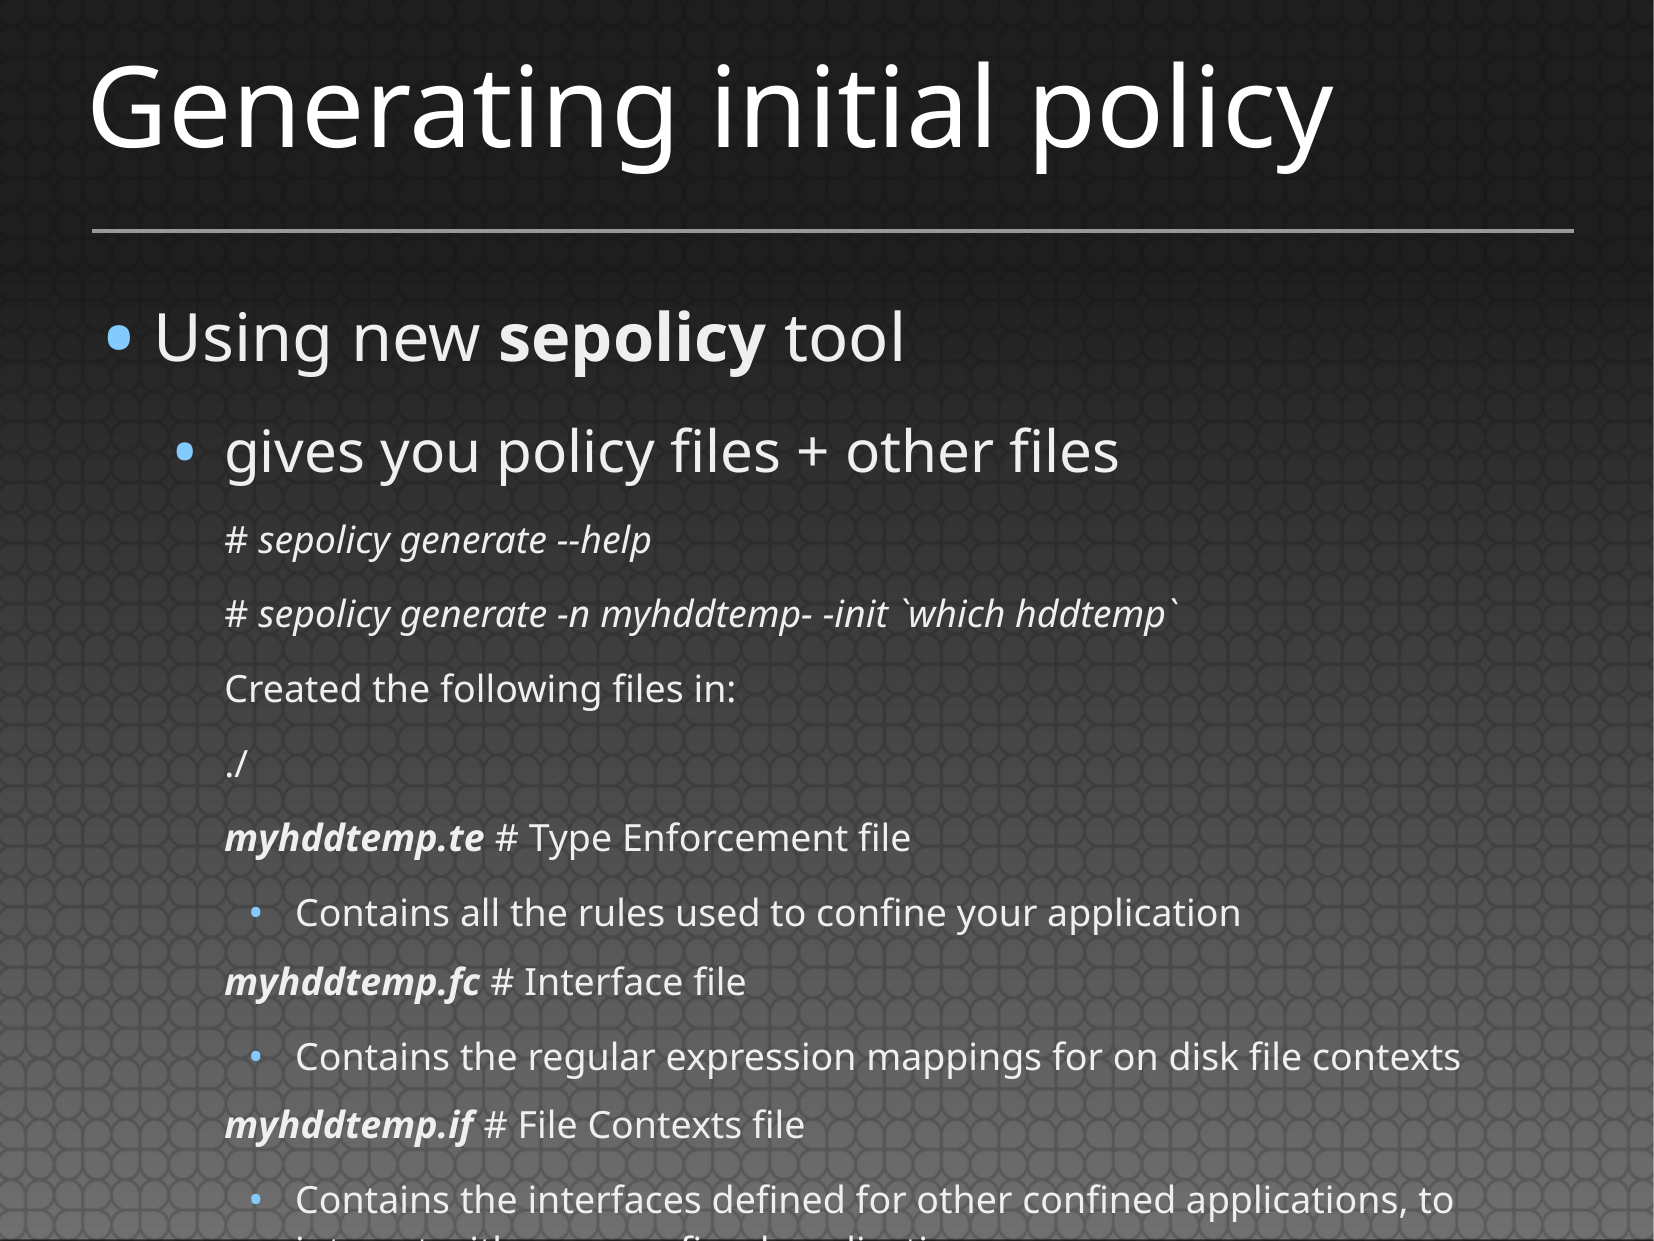

# Generating initial policy
Using new sepolicy tool
gives you policy files + other files
# sepolicy generate --help
# sepolicy generate -n myhddtemp- -init `which hddtemp`
Created the following files in:
./
myhddtemp.te # Type Enforcement file
Contains all the rules used to confine your application
myhddtemp.fc # Interface file
Contains the regular expression mappings for on disk file contexts
myhddtemp.if # File Contexts file
Contains the interfaces defined for other confined applications, to interact with your confined application